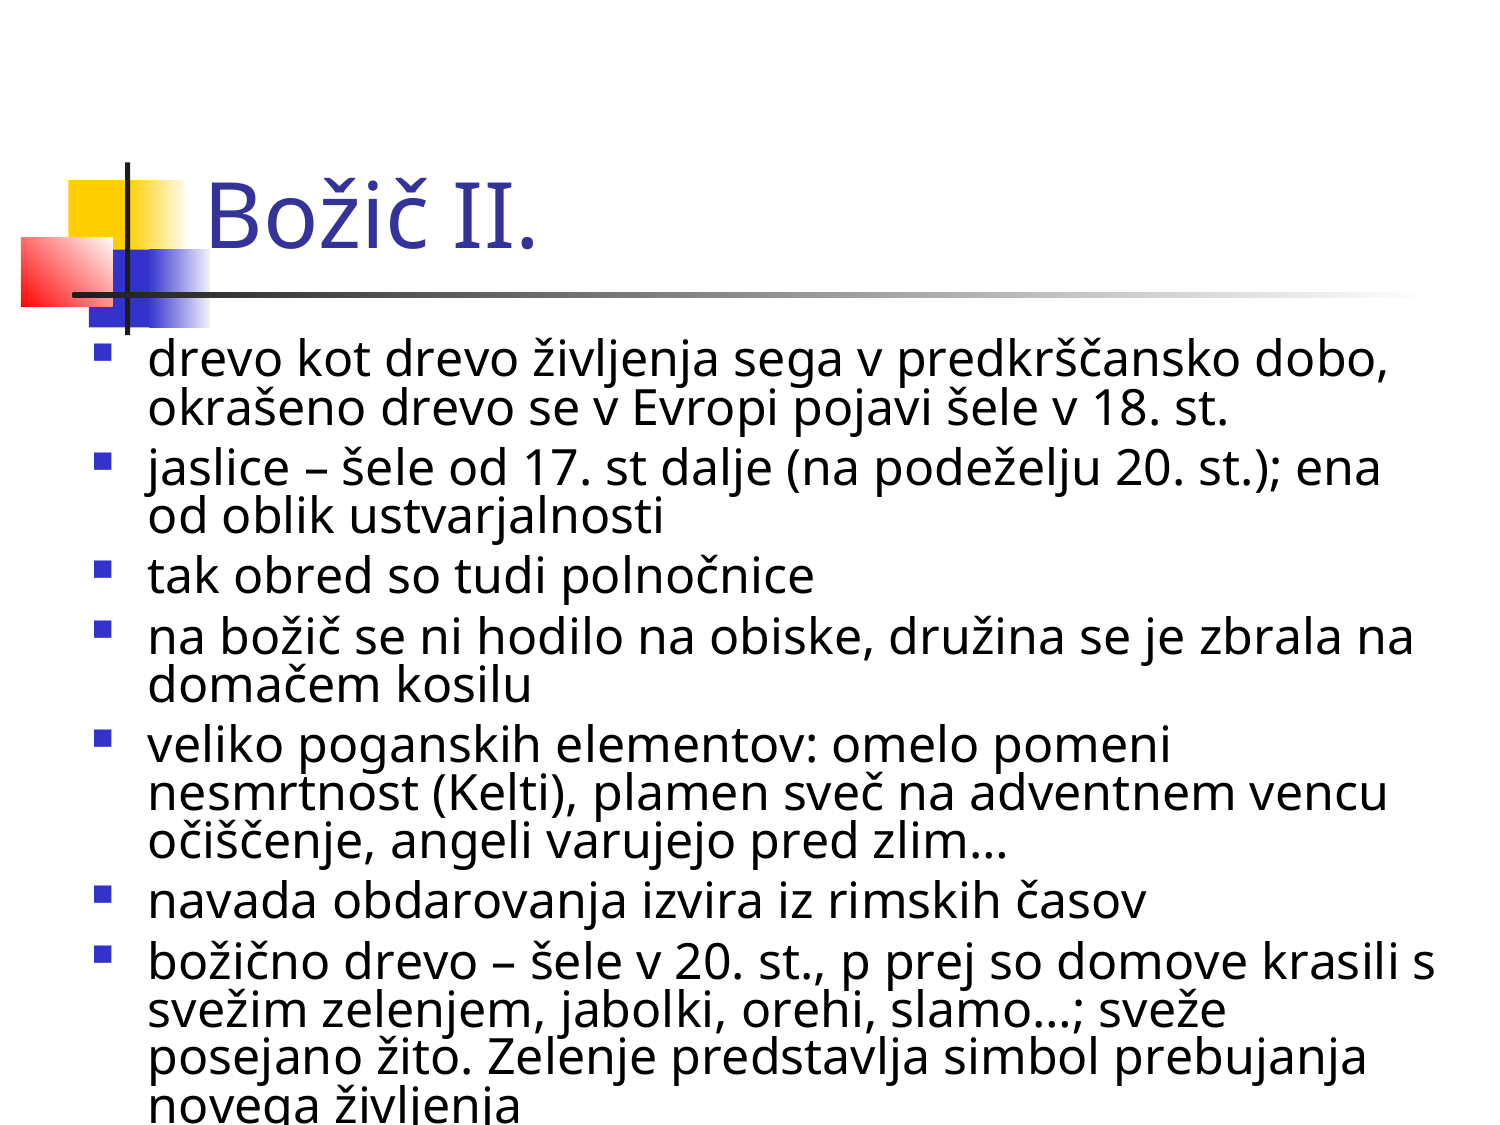

# Božič II.
drevo kot drevo življenja sega v predkrščansko dobo, okrašeno drevo se v Evropi pojavi šele v 18. st.
jaslice – šele od 17. st dalje (na podeželju 20. st.); ena od oblik ustvarjalnosti
tak obred so tudi polnočnice
na božič se ni hodilo na obiske, družina se je zbrala na domačem kosilu
veliko poganskih elementov: omelo pomeni nesmrtnost (Kelti), plamen sveč na adventnem vencu očiščenje, angeli varujejo pred zlim…
navada obdarovanja izvira iz rimskih časov
božično drevo – šele v 20. st., p prej so domove krasili s svežim zelenjem, jabolki, orehi, slamo…; sveže posejano žito. Zelenje predstavlja simbol prebujanja novega življenja